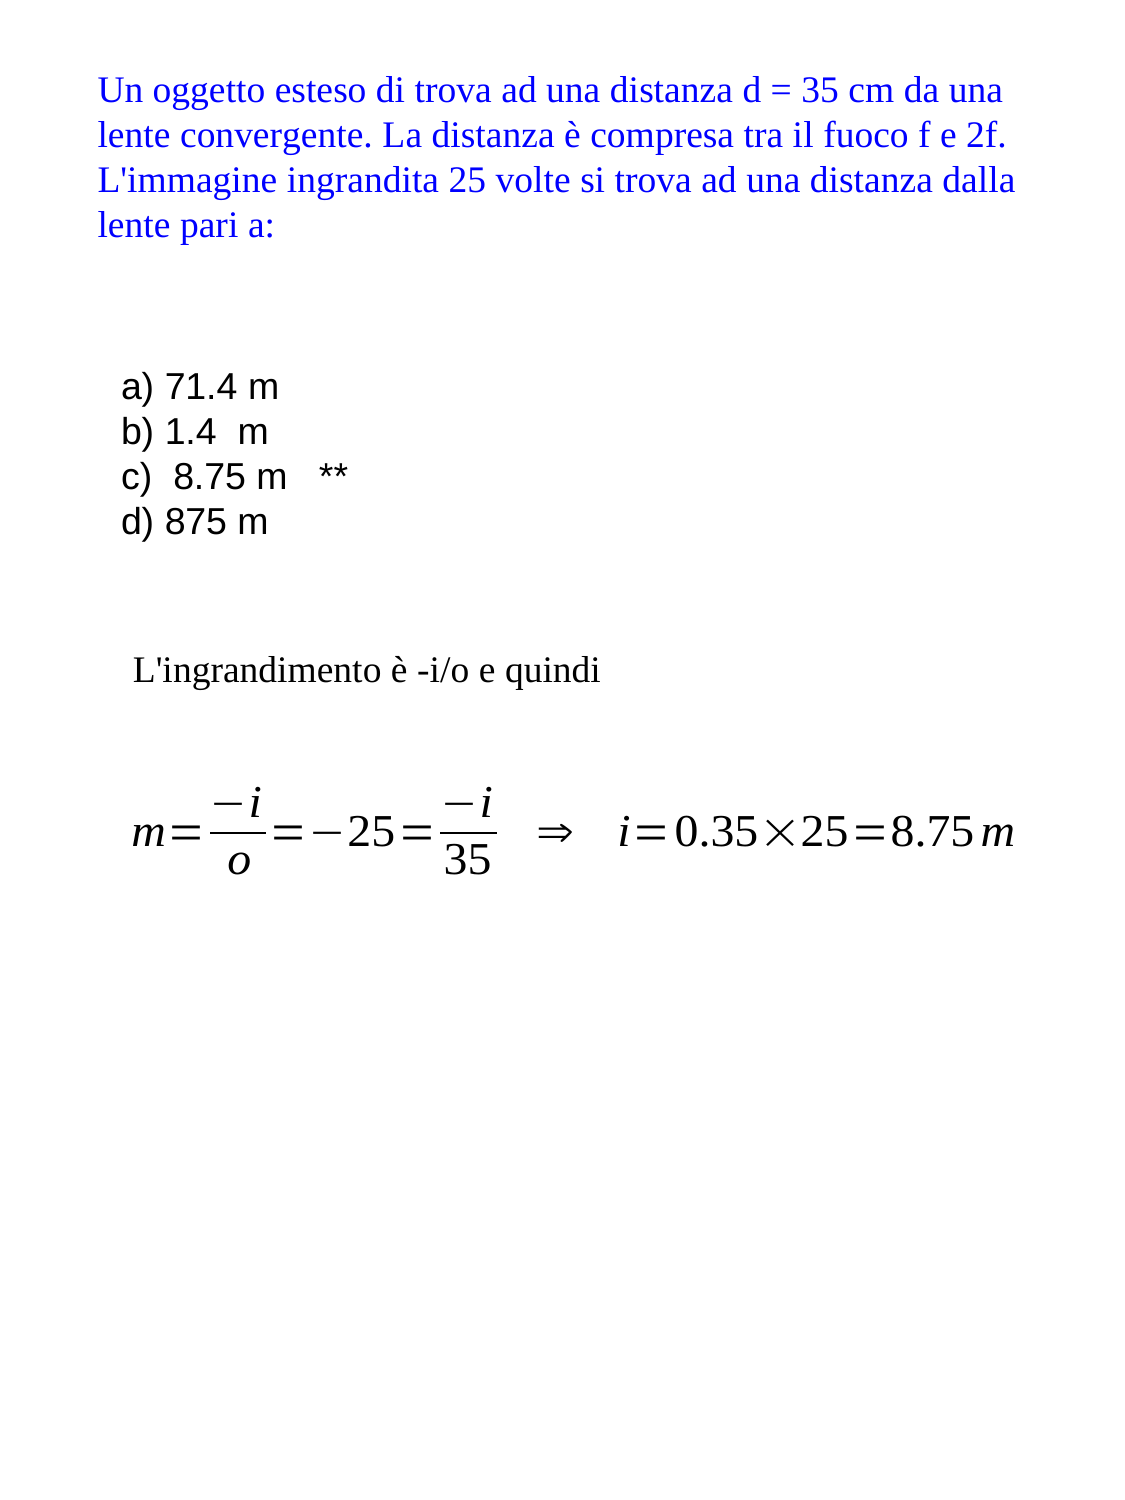

Un oggetto esteso di trova ad una distanza d = 35 cm da una lente convergente. La distanza è compresa tra il fuoco f e 2f. L'immagine ingrandita 25 volte si trova ad una distanza dalla lente pari a:
a) 71.4 m
b) 1.4 m
c) 8.75 m **
d) 875 m
L'ingrandimento è -i/o e quindi
P19 Onde Ottica
31